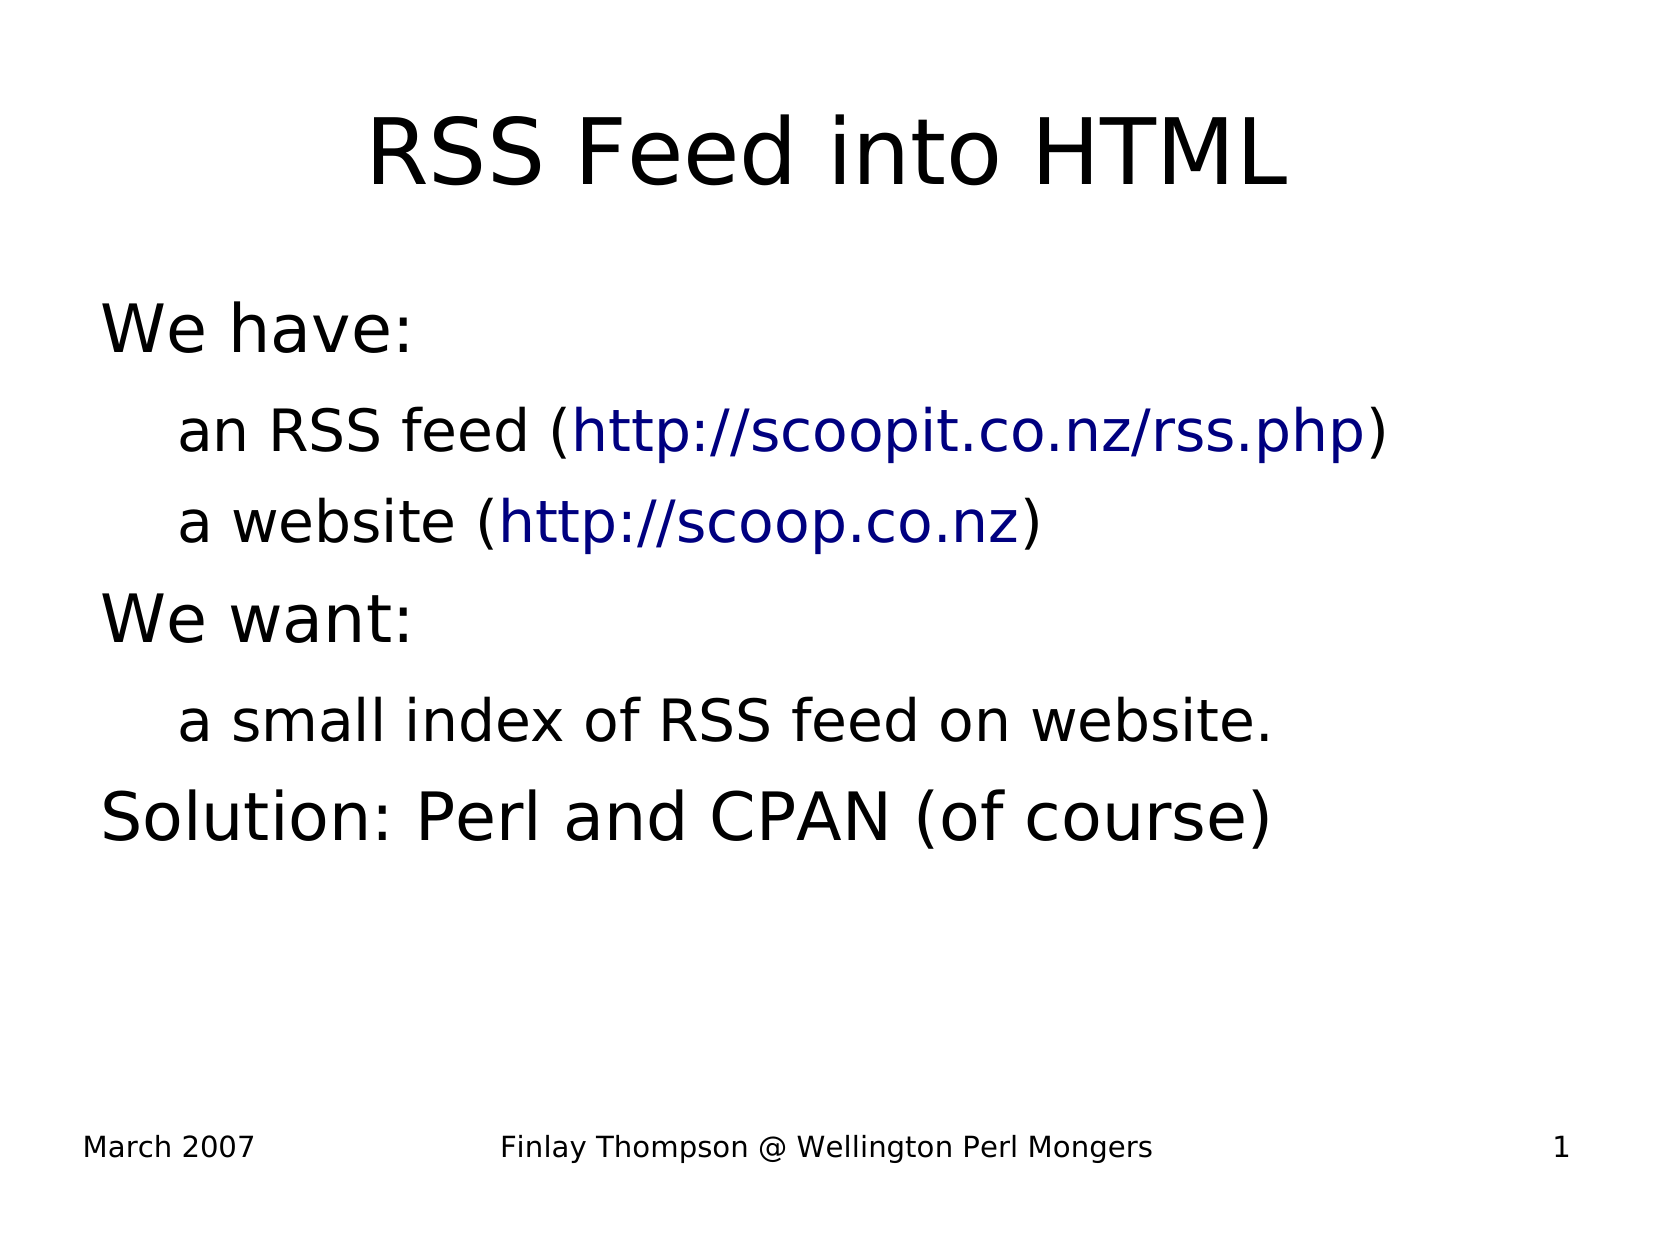

# RSS Feed into HTML
We have:
an RSS feed (http://scoopit.co.nz/rss.php)
a website (http://scoop.co.nz)
We want:
a small index of RSS feed on website.
Solution: Perl and CPAN (of course)
March 2007
Finlay Thompson @ Wellington Perl Mongers
1